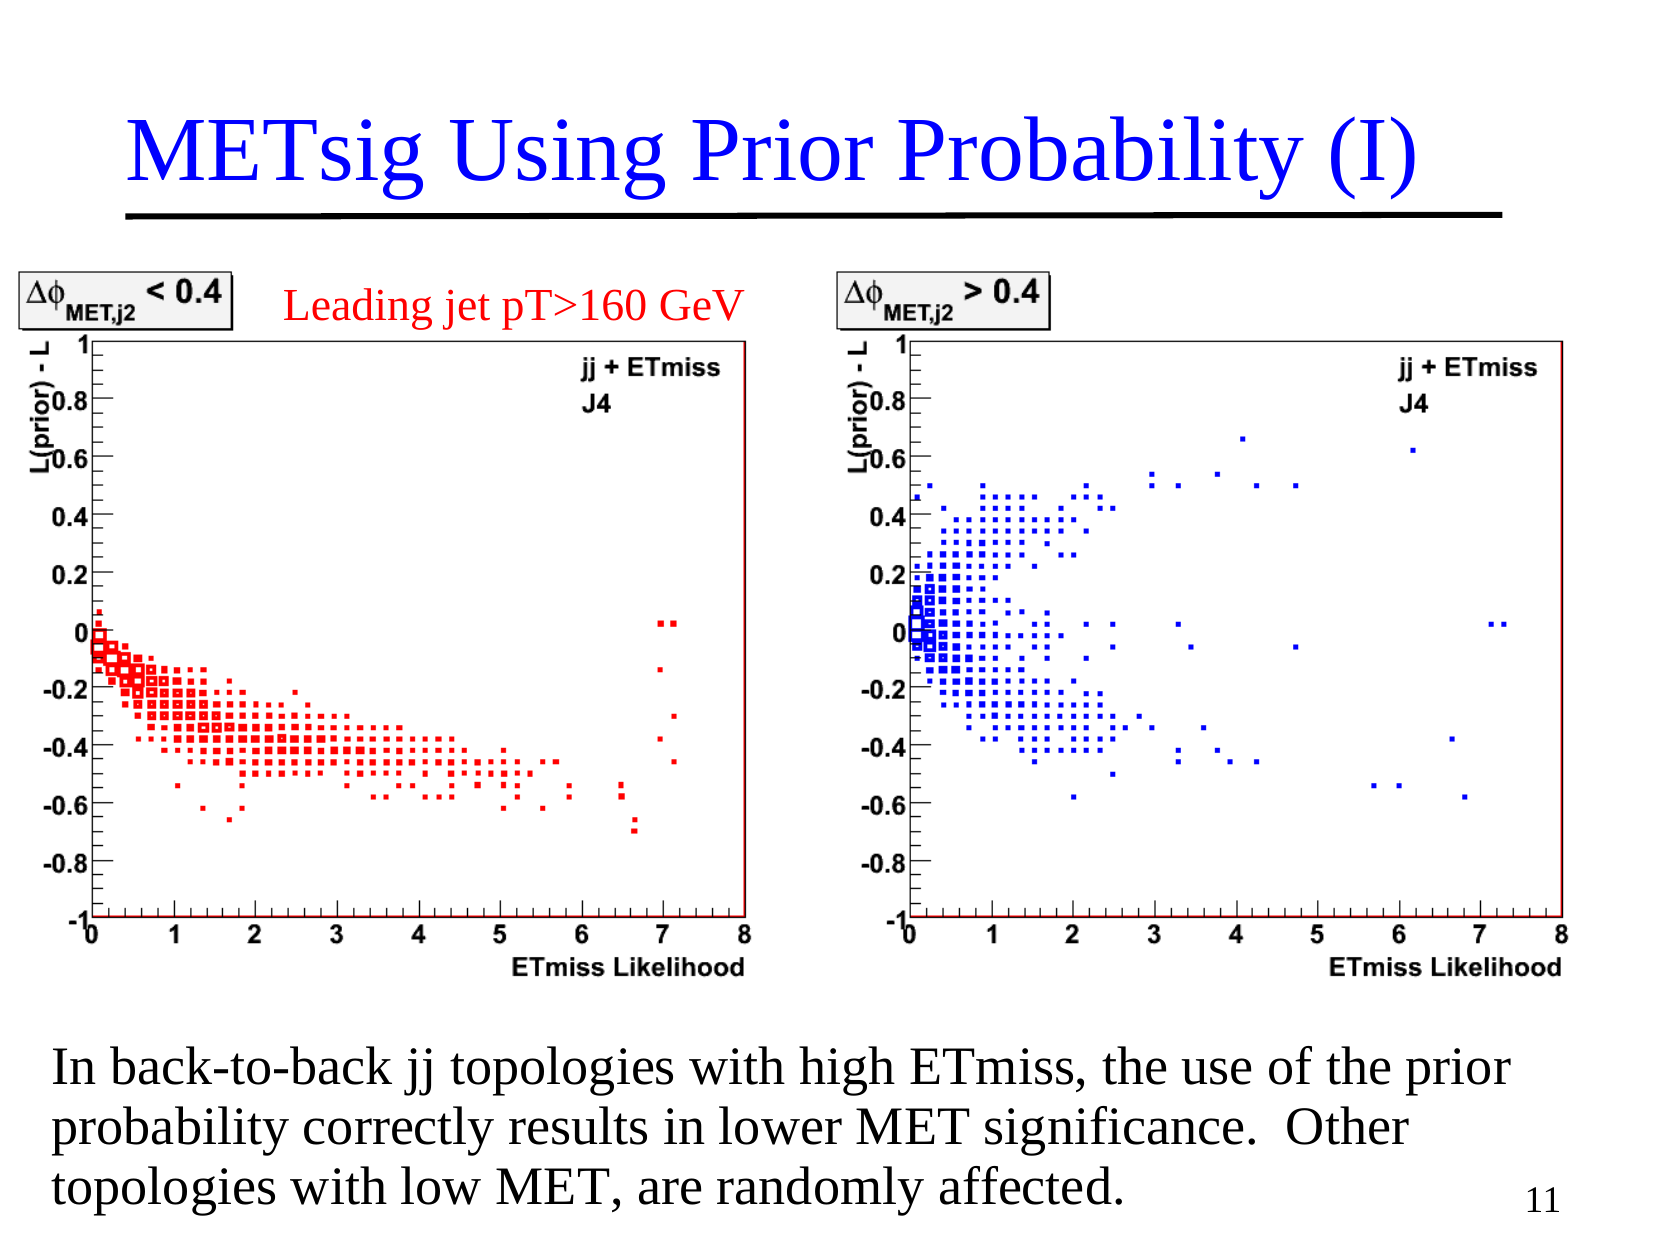

METsig Using Prior Probability (I)
Leading jet pT>160 GeV
In back-to-back jj topologies with high ETmiss, the use of the prior
probability correctly results in lower MET significance. Other
topologies with low MET, are randomly affected.